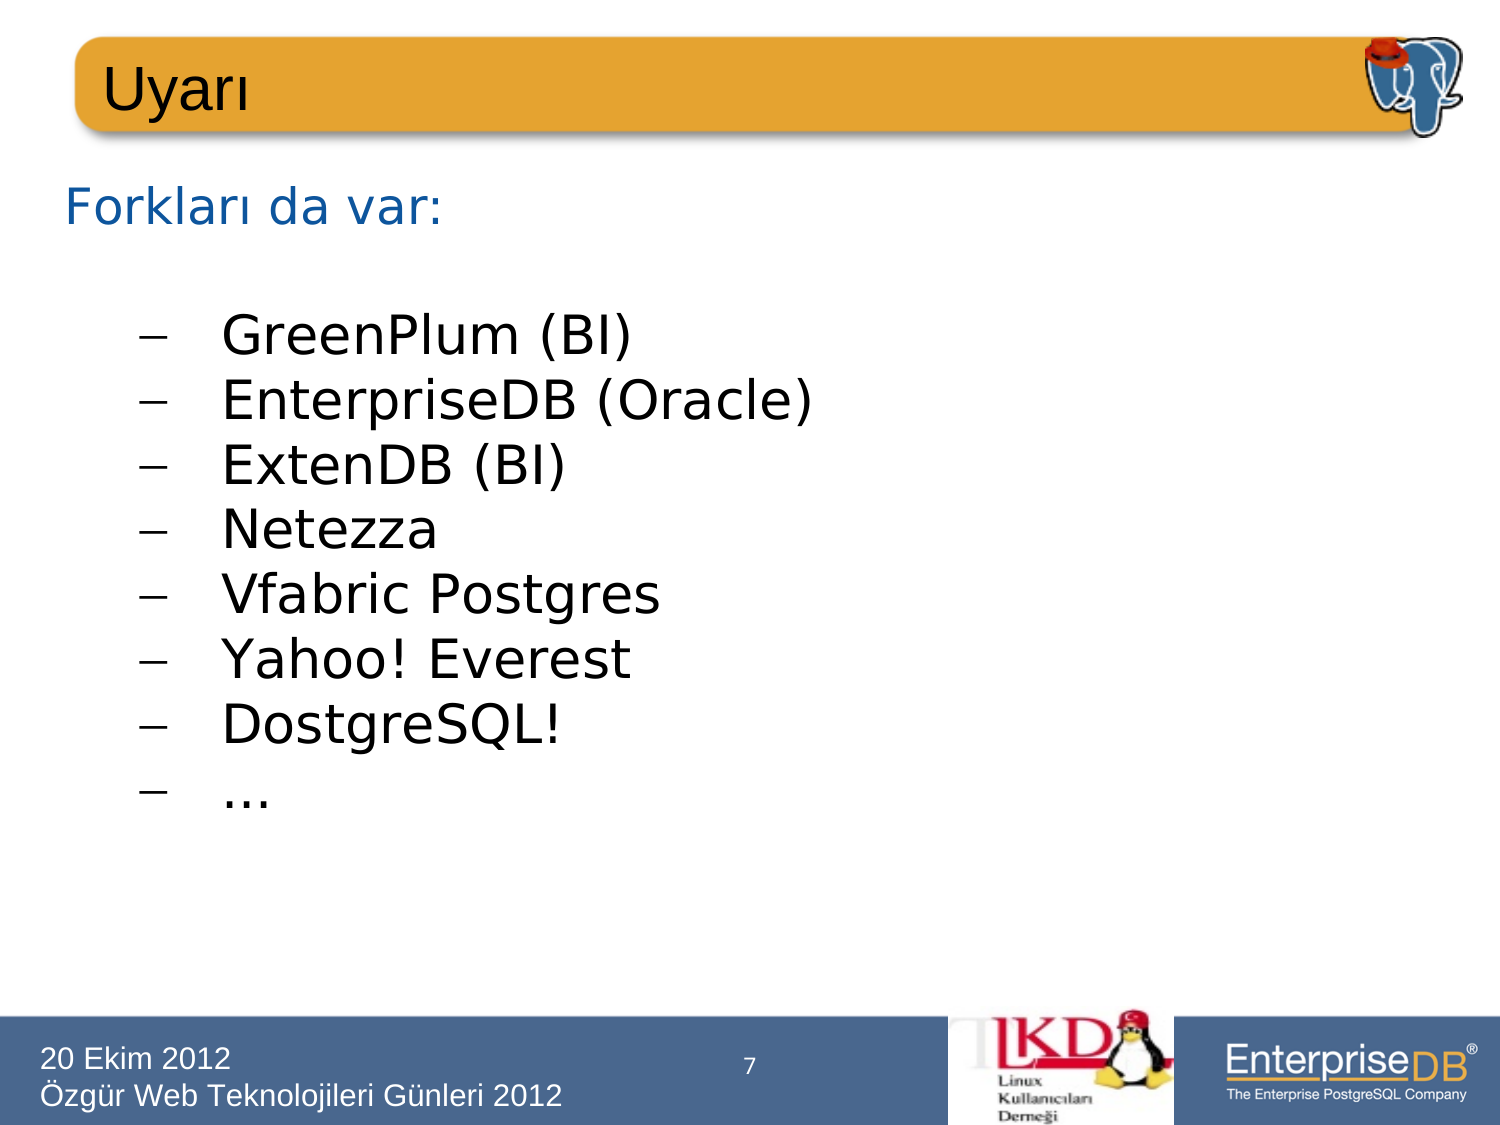

Uyarı
Forkları da var:
 GreenPlum (BI)
 EnterpriseDB (Oracle)
 ExtenDB (BI)
 Netezza
 Vfabric Postgres
 Yahoo! Everest
 DostgreSQL!
 ...